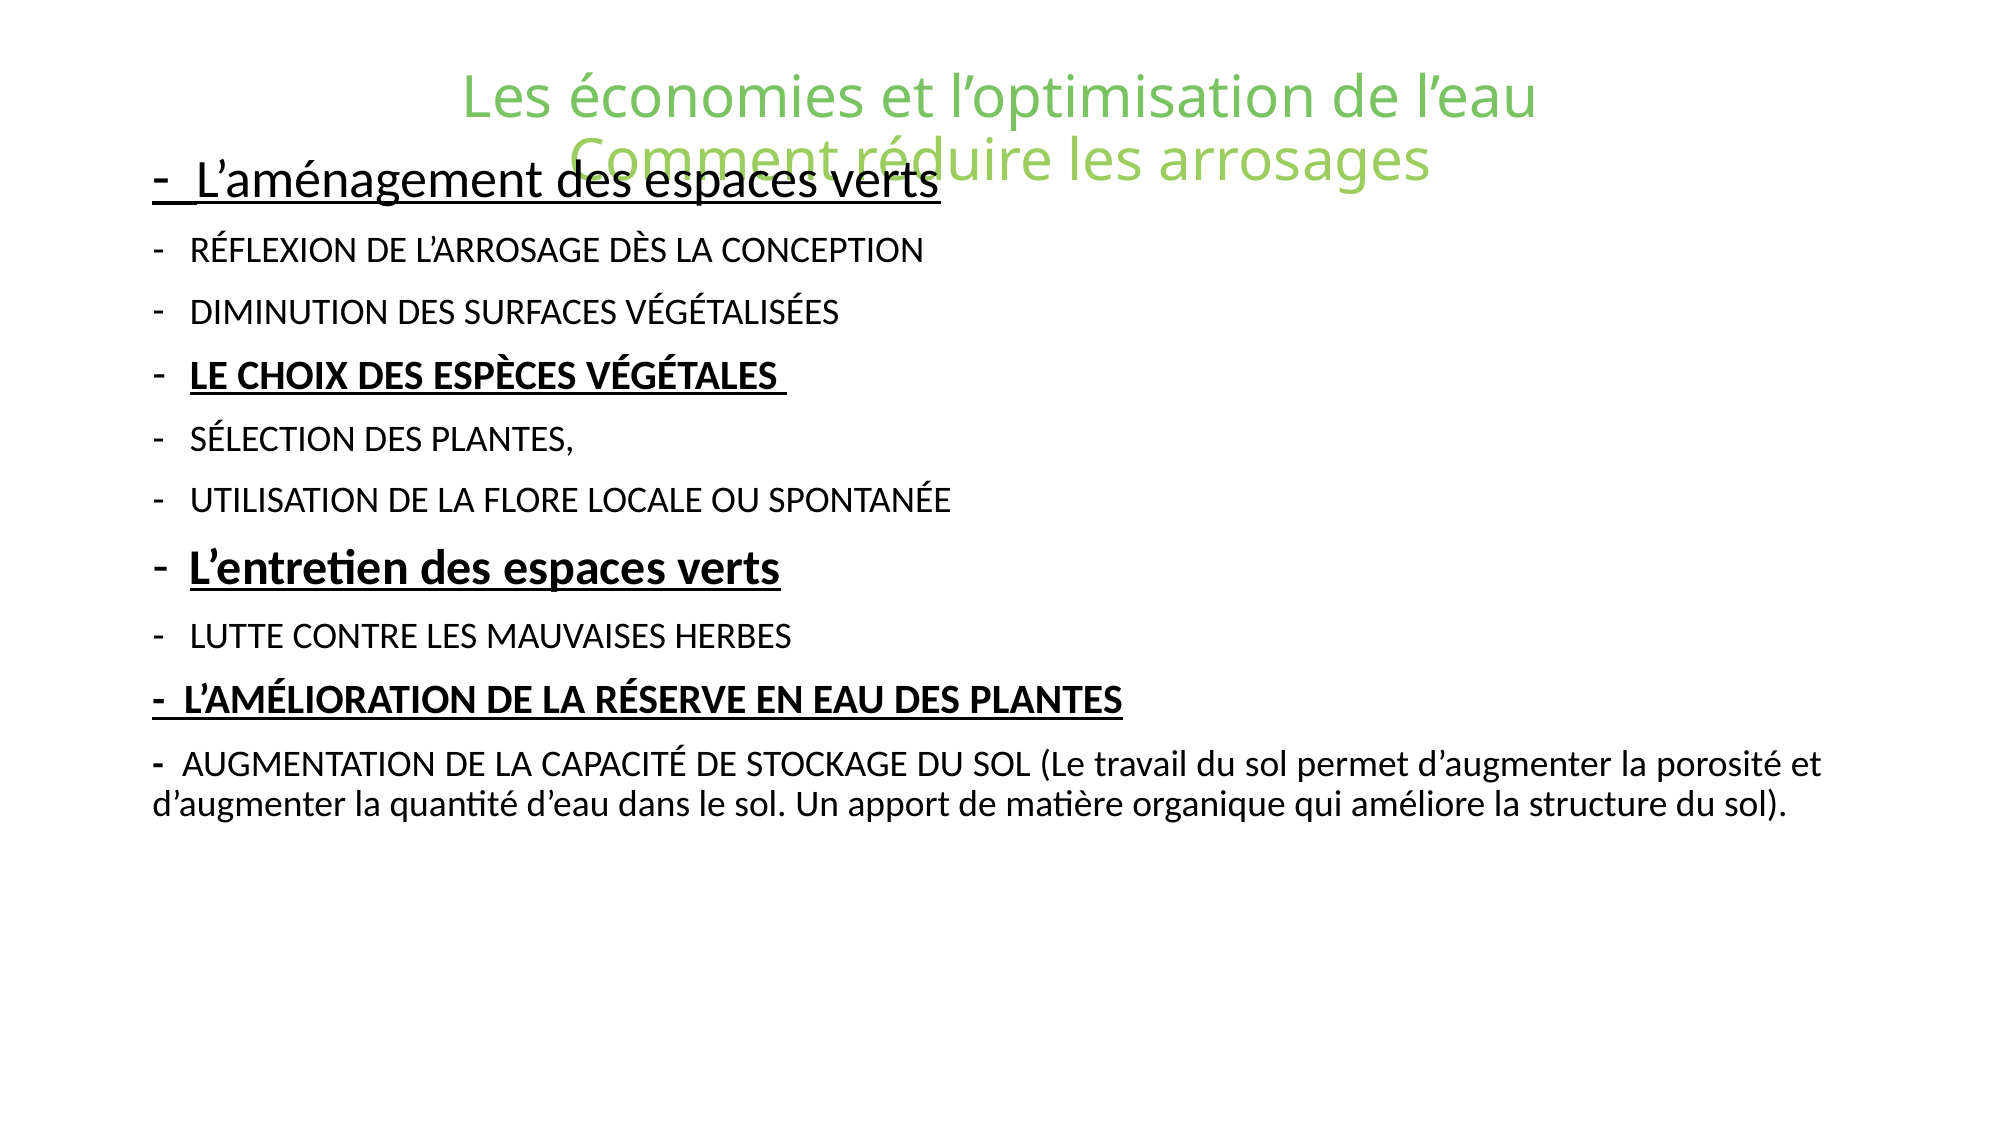

# Les économies et l’optimisation de l’eau Comment réduire les arrosages
- L’aménagement des espaces verts
RÉFLEXION DE L’ARROSAGE DÈS LA CONCEPTION
DIMINUTION DES SURFACES VÉGÉTALISÉES
LE CHOIX DES ESPÈCES VÉGÉTALES
SÉLECTION DES PLANTES,
UTILISATION DE LA FLORE LOCALE OU SPONTANÉE
L’entretien des espaces verts
LUTTE CONTRE LES MAUVAISES HERBES
- L’AMÉLIORATION DE LA RÉSERVE EN EAU DES PLANTES
- AUGMENTATION DE LA CAPACITÉ DE STOCKAGE DU SOL (Le travail du sol permet d’augmenter la porosité et d’augmenter la quantité d’eau dans le sol. Un apport de matière organique qui améliore la structure du sol).